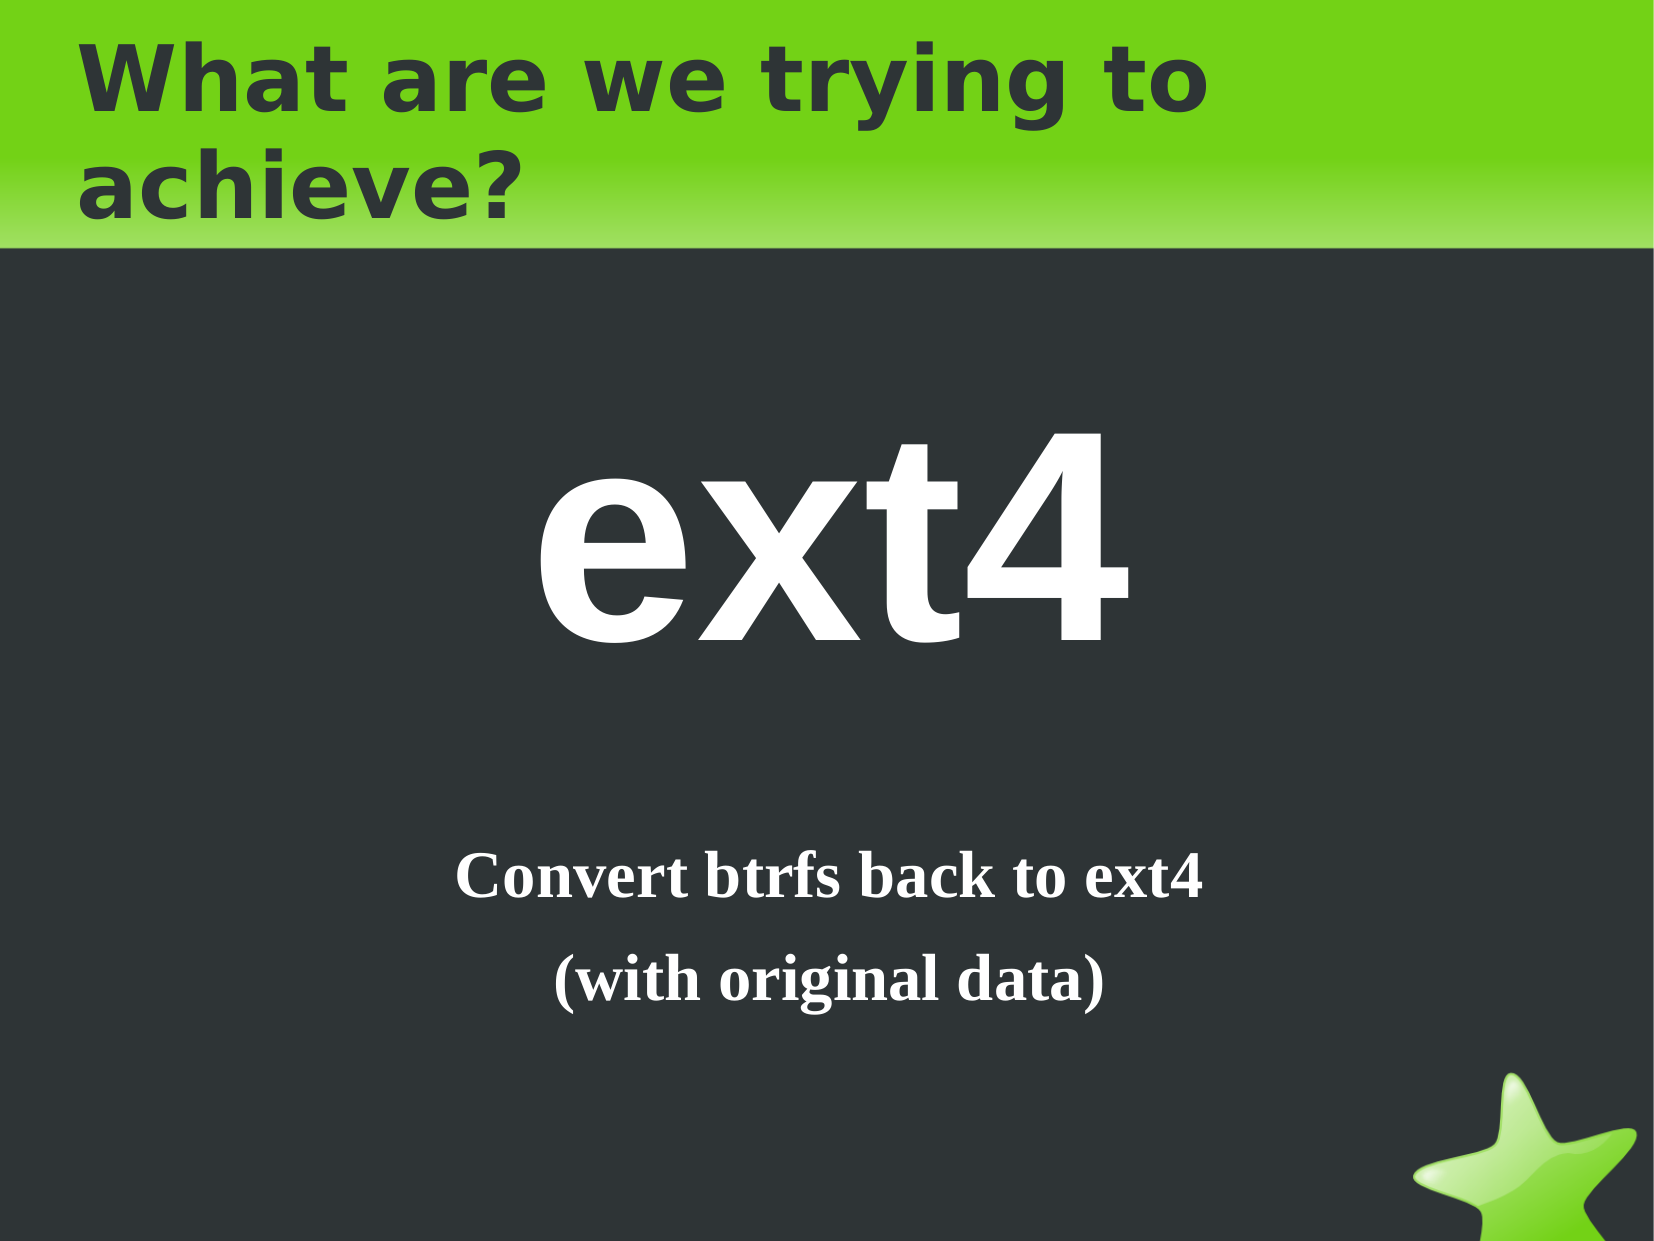

# What are we trying to achieve?
ext4
Convert btrfs back to ext4
(with original data)